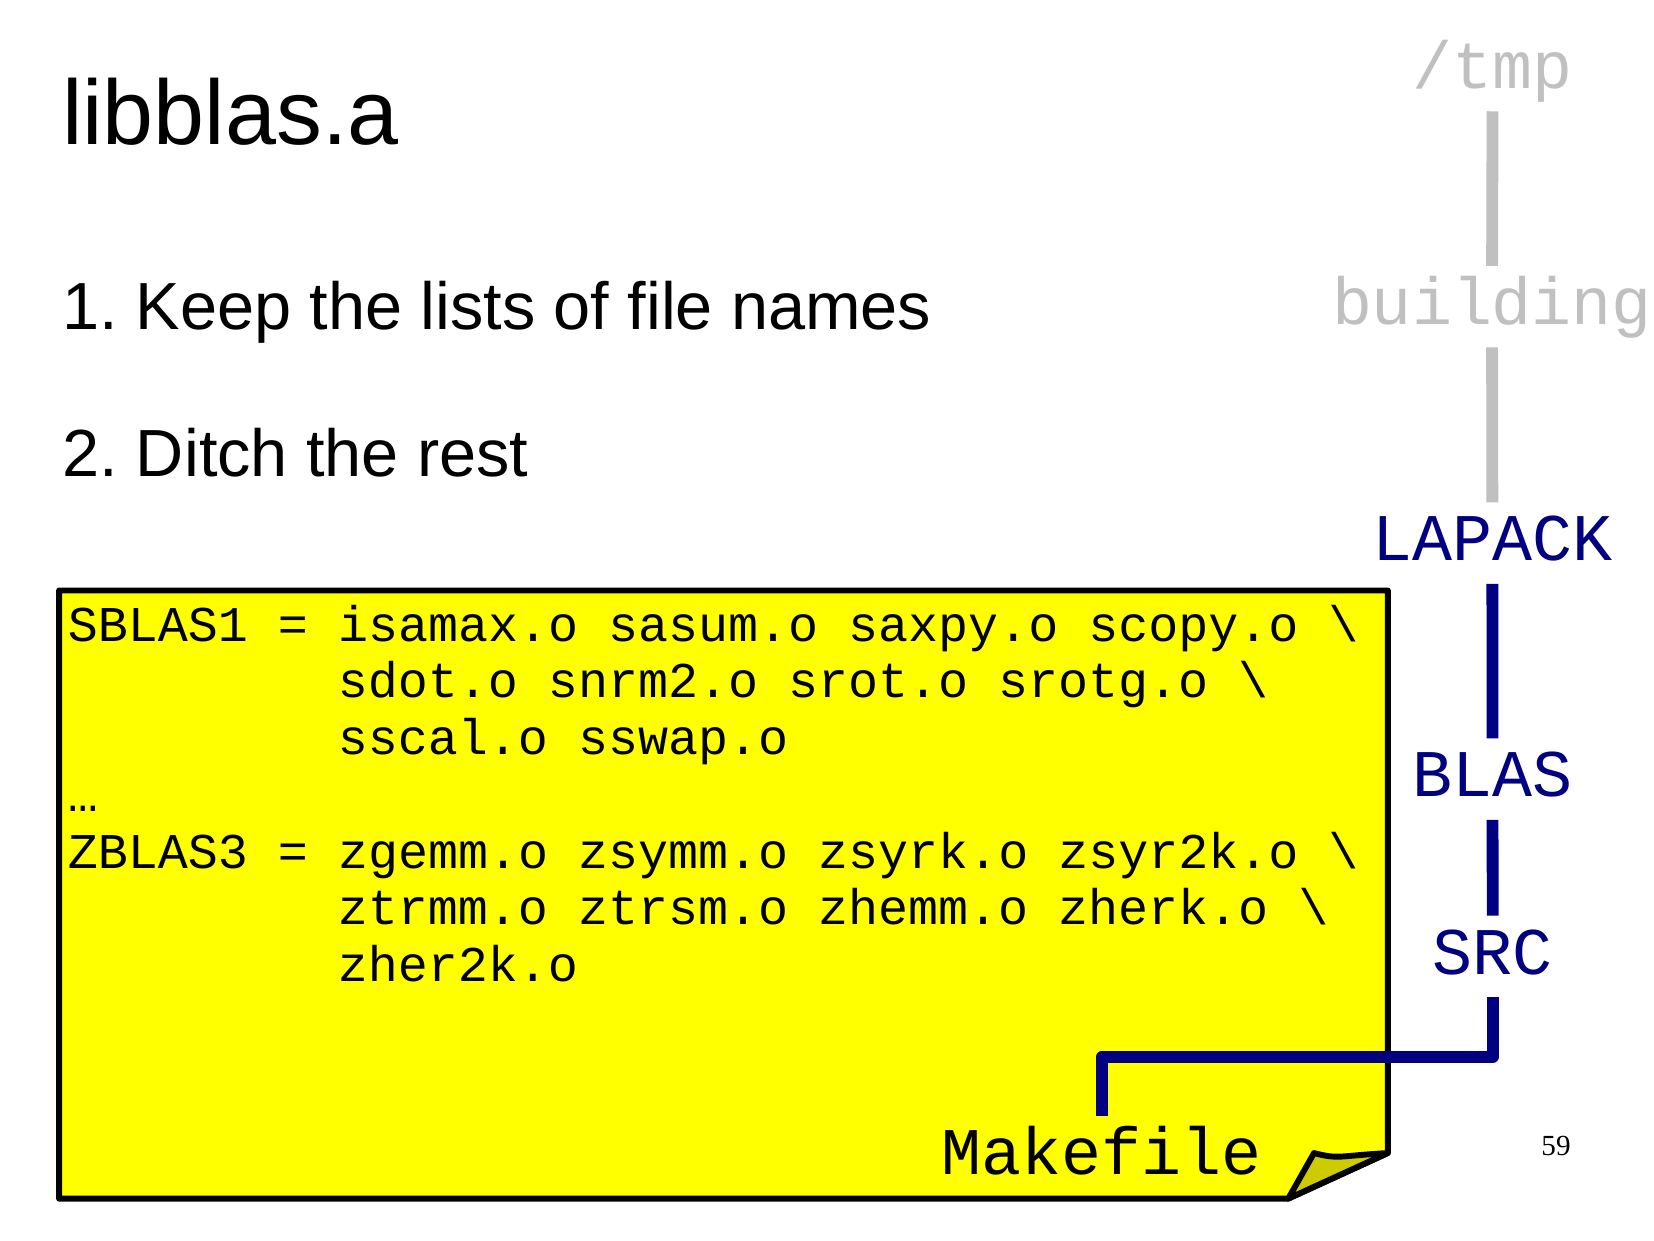

/tmp
libblas.a
1. Keep the lists of file names
building
2. Ditch the rest
LAPACK
SBLAS1 = isamax.o sasum.o saxpy.o scopy.o \
 sdot.o snrm2.o srot.o srotg.o \
 sscal.o sswap.o
…
ZBLAS3 = zgemm.o zsymm.o zsyrk.o zsyr2k.o \
 ztrmm.o ztrsm.o zhemm.o zherk.o \
 zher2k.o
BLAS
SRC
Makefile
59